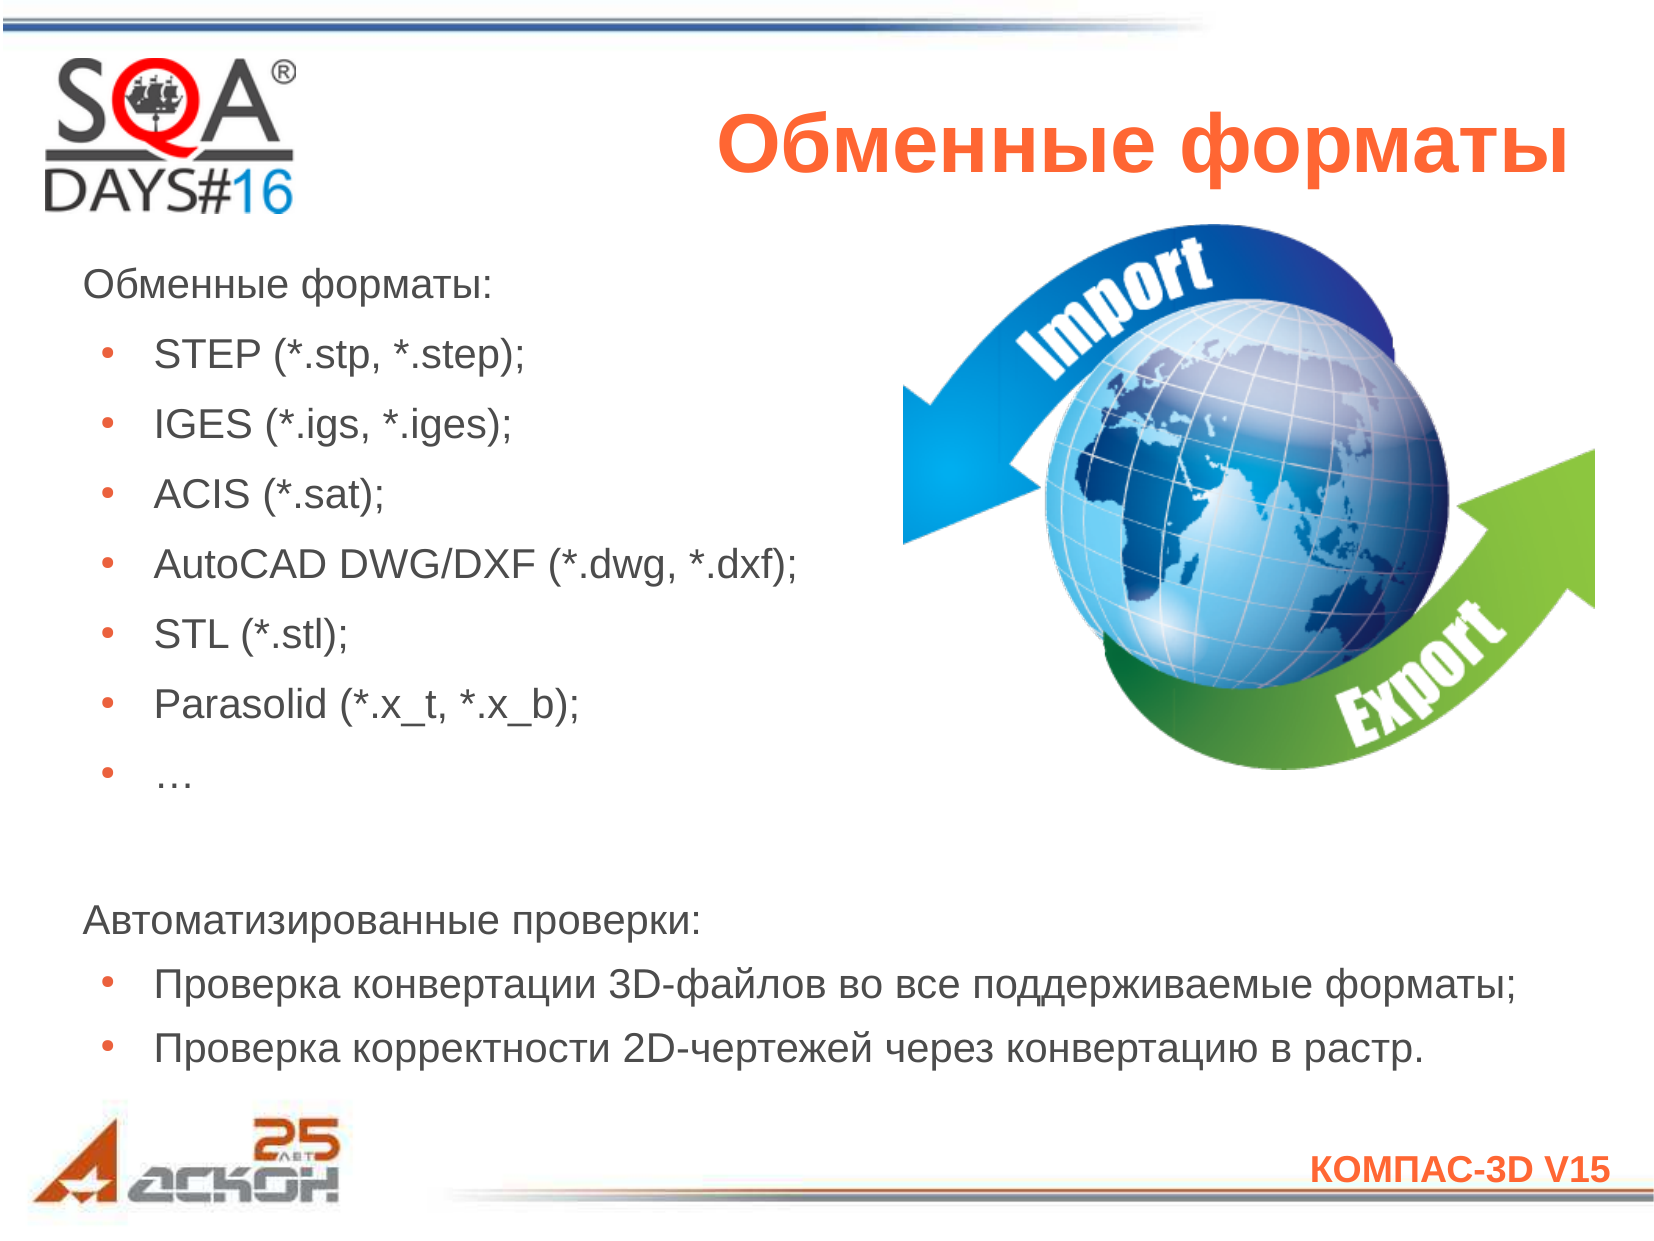

# Обменные форматы
Обменные форматы:
STEP (*.stp, *.step);
IGES (*.igs, *.iges);
ACIS (*.sat);
AutoCAD DWG/DXF (*.dwg, *.dxf);
STL (*.stl);
Parasolid (*.x_t, *.x_b);
…
Автоматизированные проверки:
Проверка конвертации 3D-файлов во все поддерживаемые форматы;
Проверка корректности 2D-чертежей через конвертацию в растр.